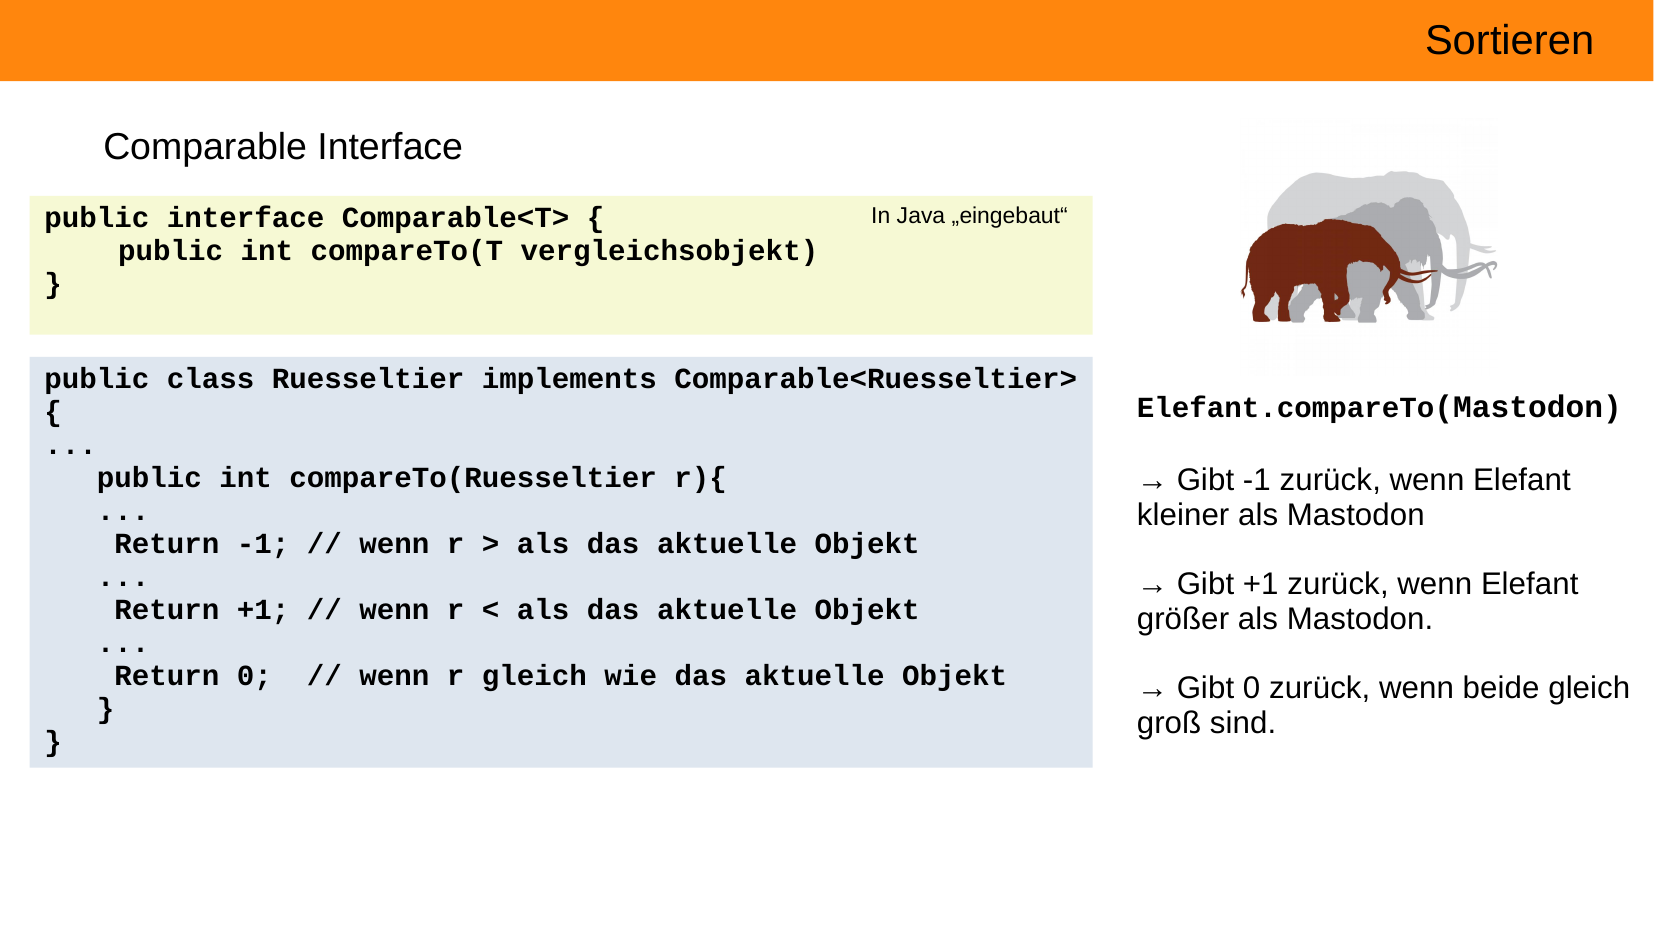

# Sortieren
Comparable Interface
public interface Comparable<T> {
	public int compareTo(T vergleichsobjekt)
}
In Java „eingebaut“
public class Ruesseltier implements Comparable<Ruesseltier> {
...
 public int compareTo(Ruesseltier r){
 ...
 Return -1; // wenn r > als das aktuelle Objekt
 ...
 Return +1; // wenn r < als das aktuelle Objekt
 ...
 Return 0; // wenn r gleich wie das aktuelle Objekt
 }
}
Elefant.compareTo(Mastodon)
→ Gibt -1 zurück, wenn Elefant kleiner als Mastodon
→ Gibt +1 zurück, wenn Elefant größer als Mastodon.
→ Gibt 0 zurück, wenn beide gleich groß sind.